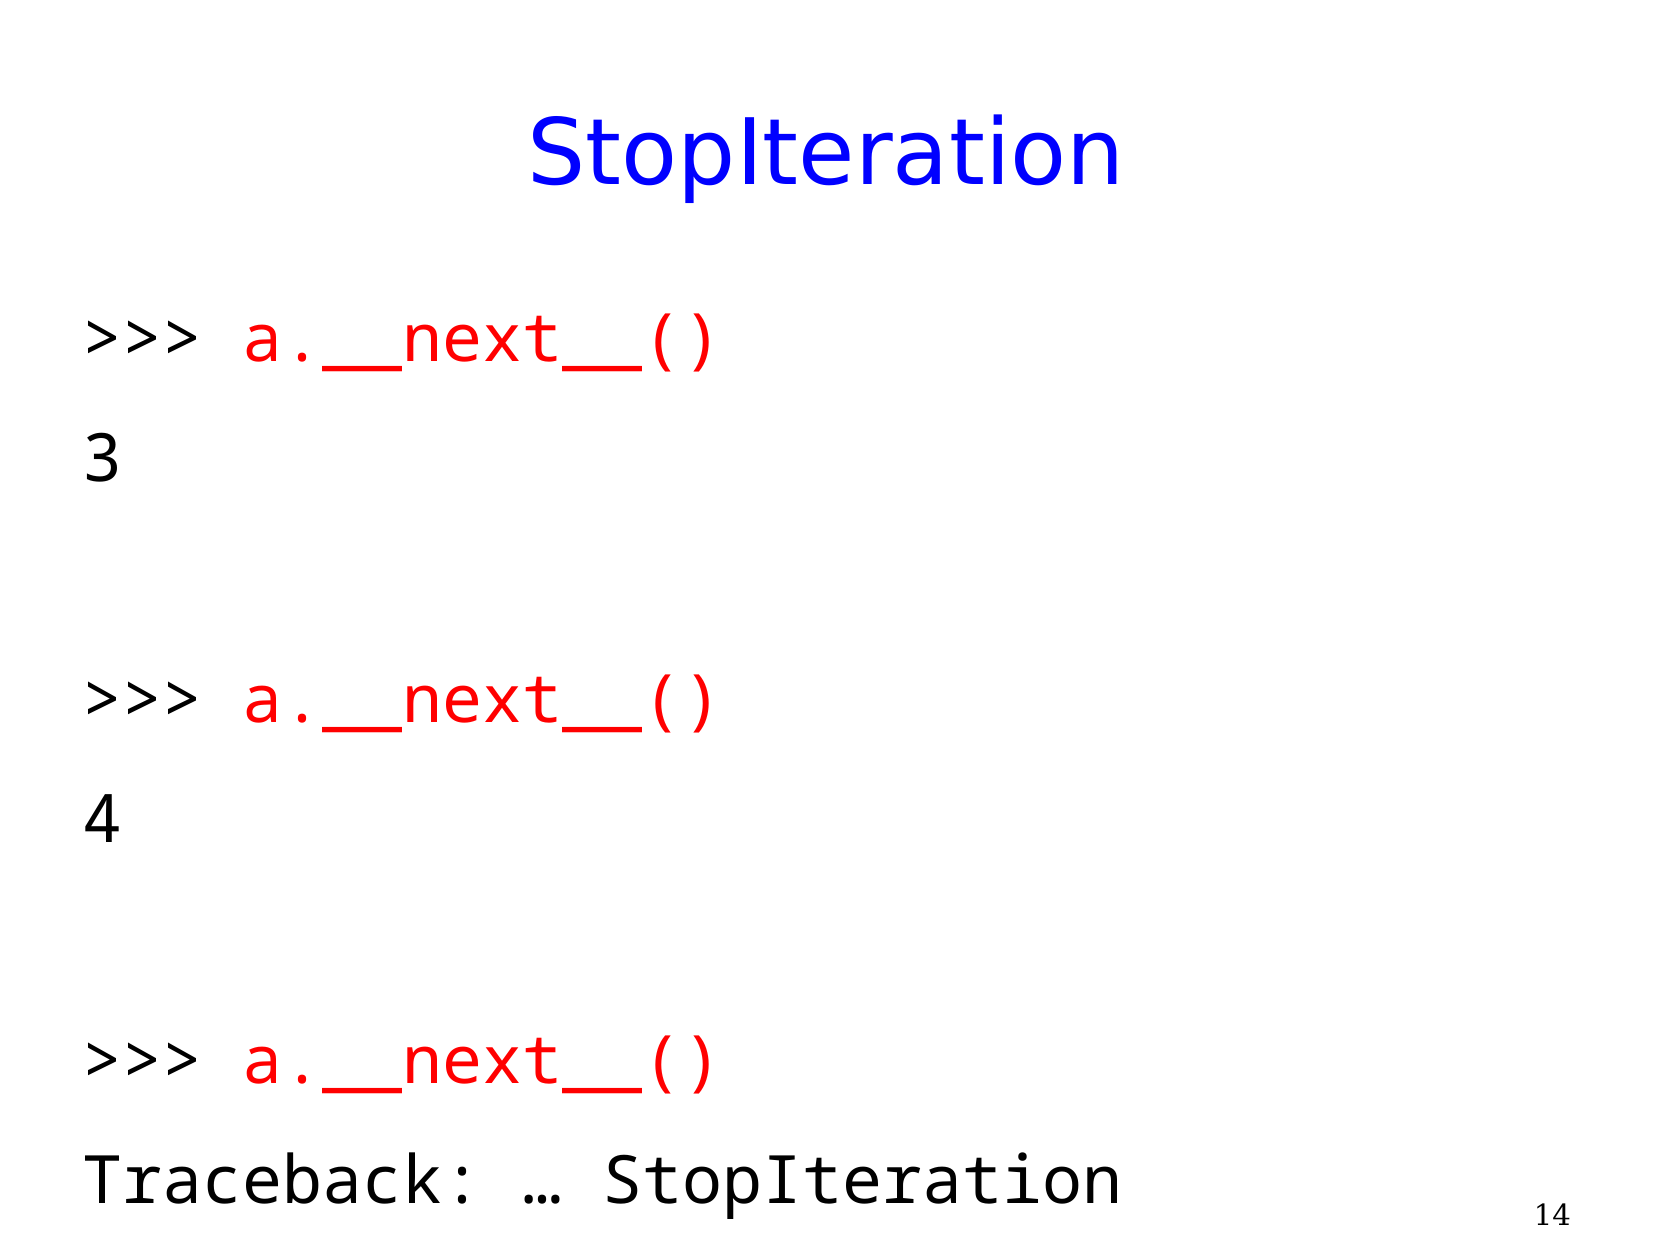

# StopIteration
>>> a.__next__()
3
>>> a.__next__()
4
>>> a.__next__()
Traceback: … StopIteration
14